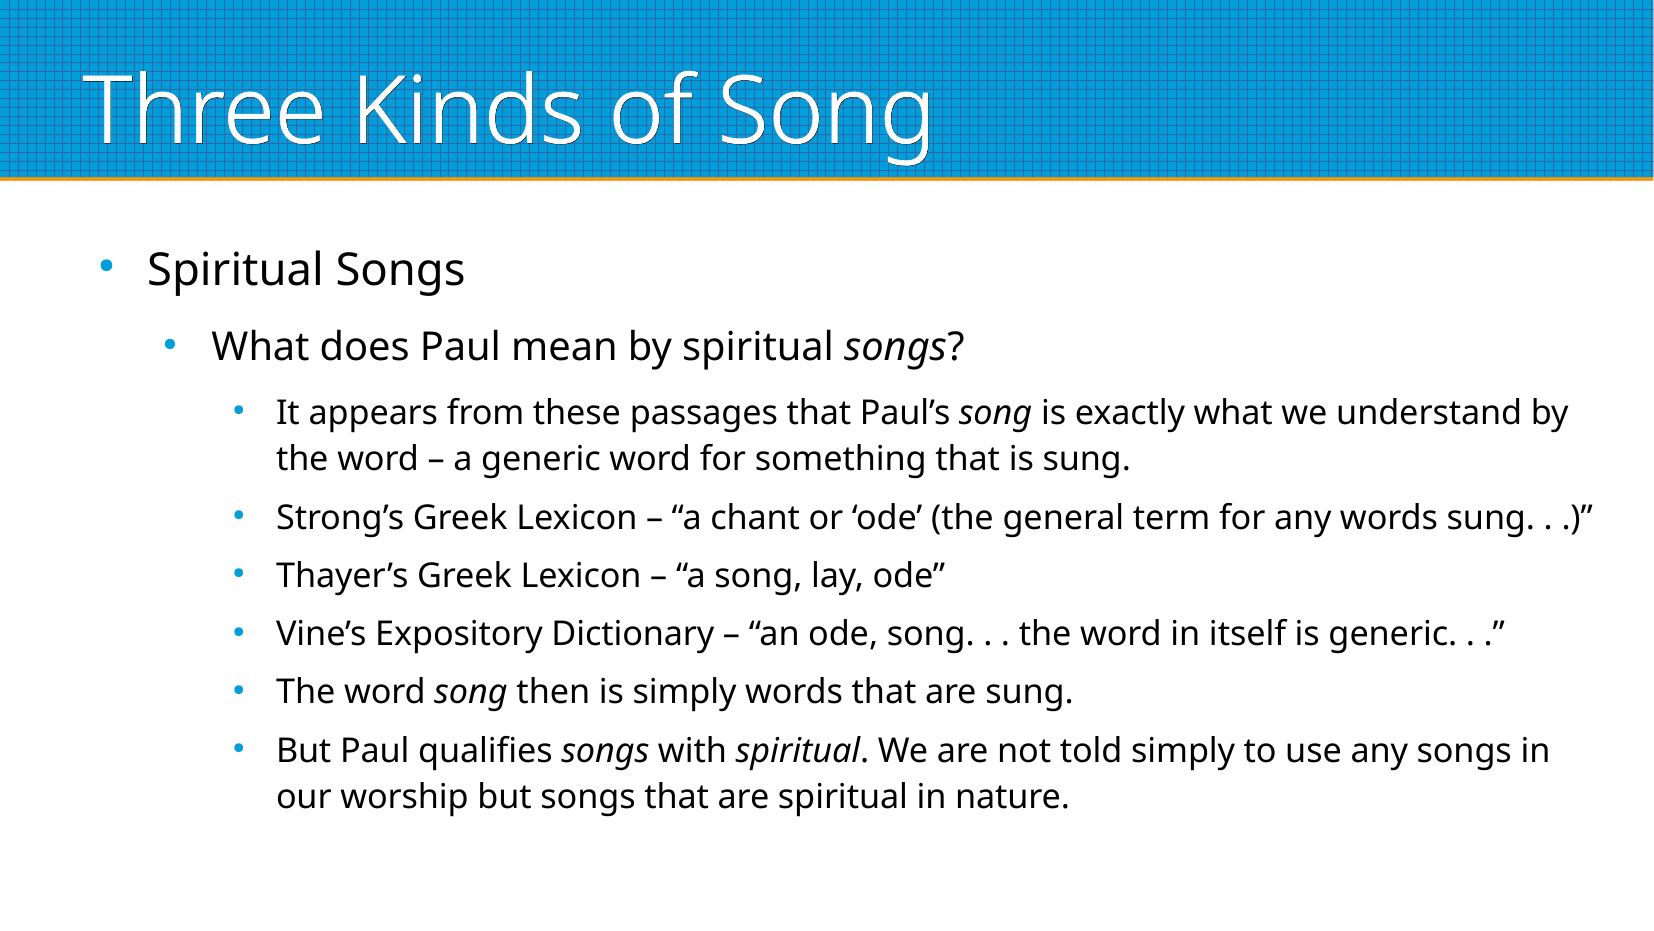

# Three Kinds of Song
Spiritual Songs
What does Paul mean by spiritual songs?
It appears from these passages that Paul’s song is exactly what we understand by the word – a generic word for something that is sung.
Strong’s Greek Lexicon – “a chant or ‘ode’ (the general term for any words sung. . .)”
Thayer’s Greek Lexicon – “a song, lay, ode”
Vine’s Expository Dictionary – “an ode, song. . . the word in itself is generic. . .”
The word song then is simply words that are sung.
But Paul qualifies songs with spiritual. We are not told simply to use any songs in our worship but songs that are spiritual in nature.